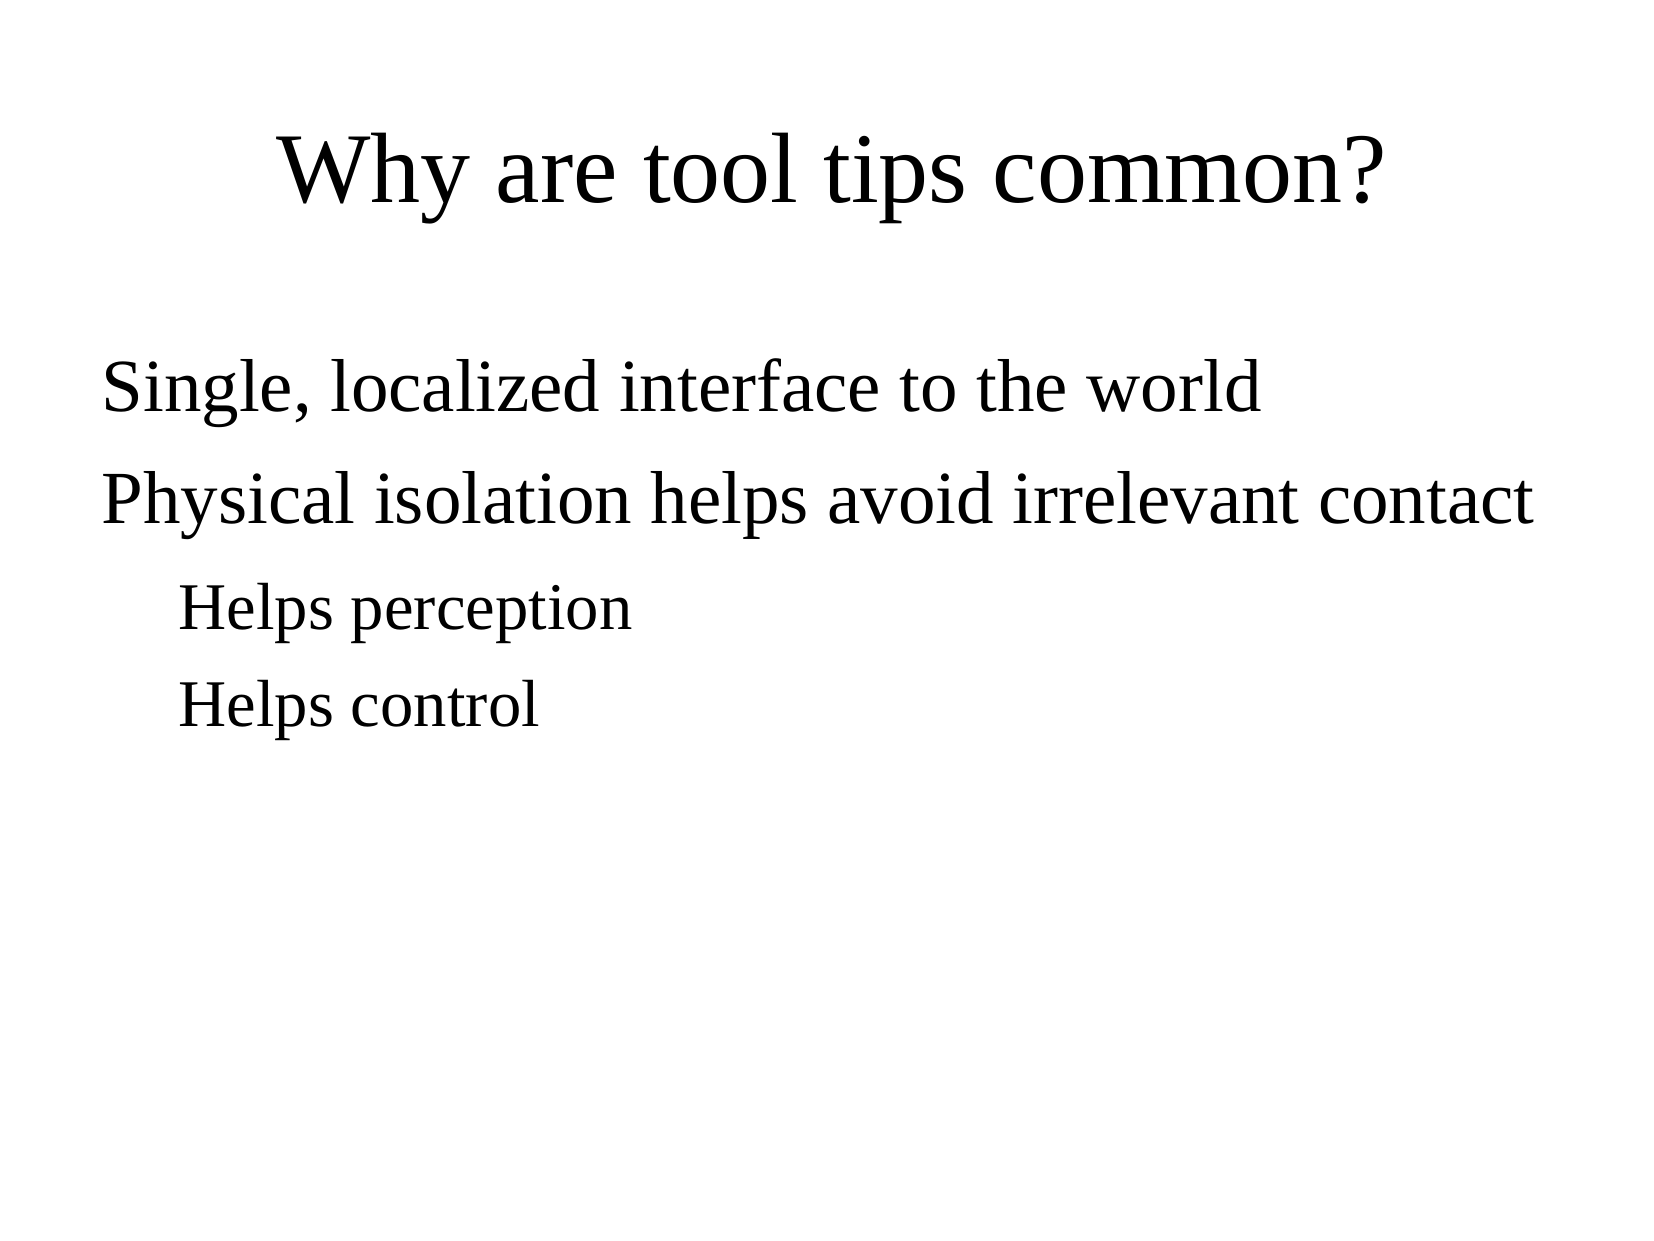

# Why are tool tips common?
Single, localized interface to the world
Physical isolation helps avoid irrelevant contact
Helps perception
Helps control